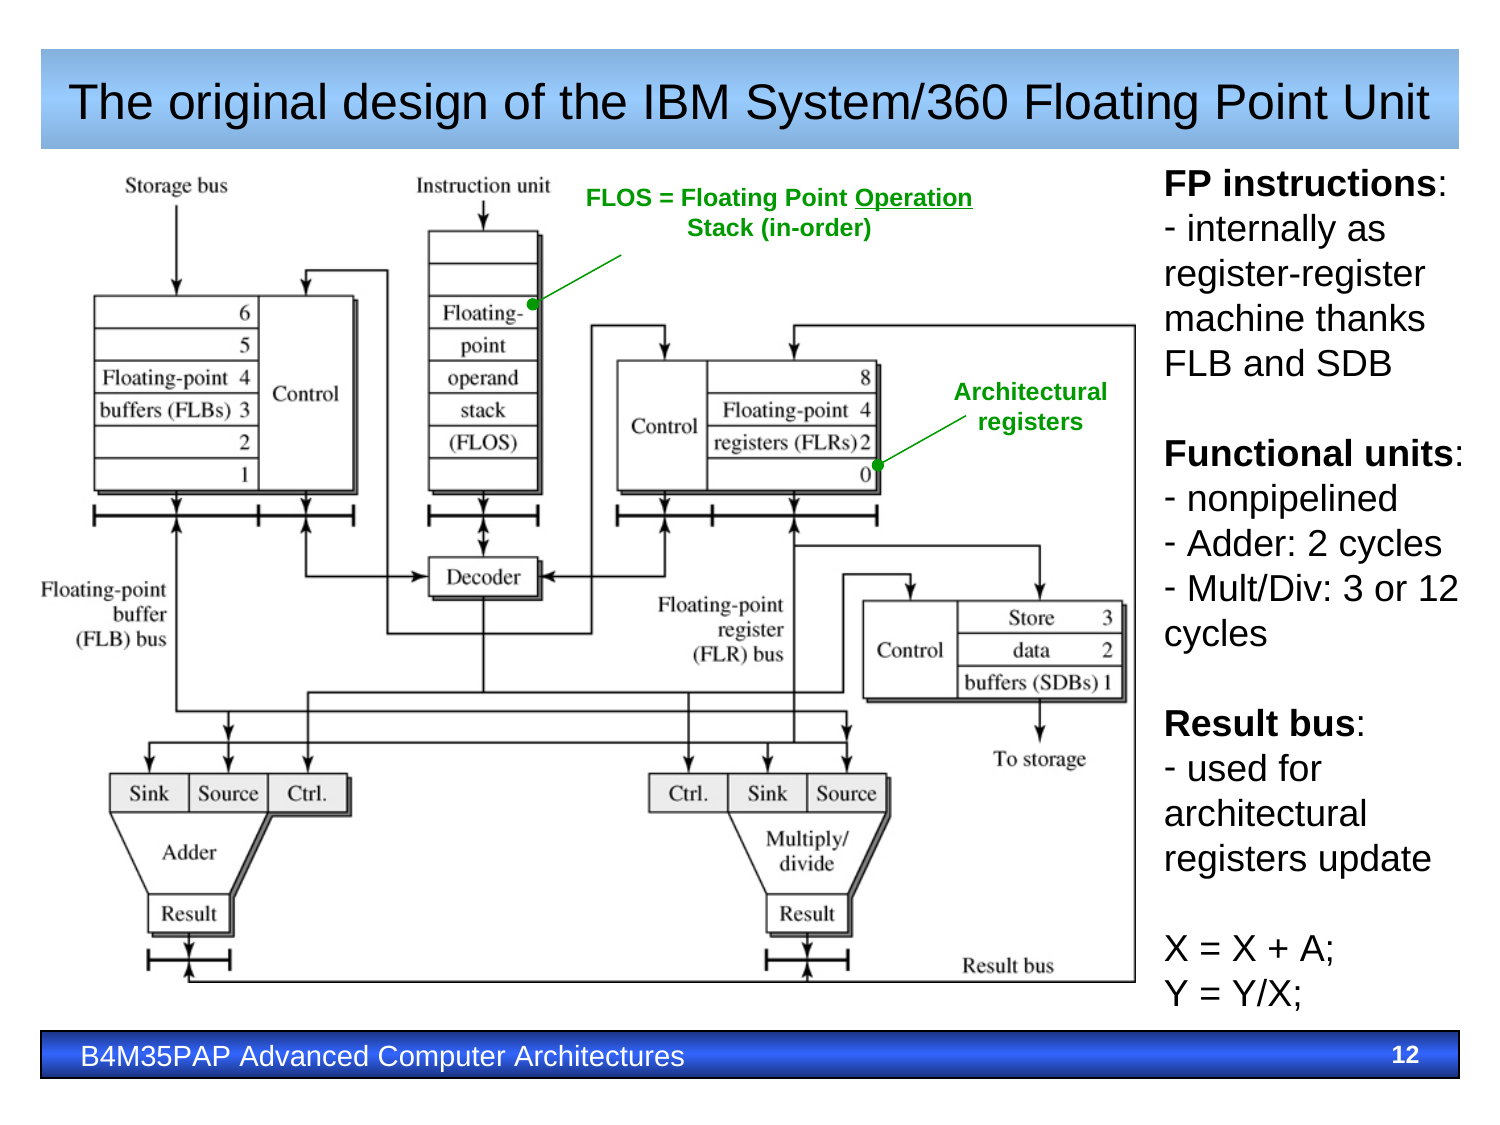

# The original design of the IBM System/360 Floating Point Unit
FP instructions:
 internally as register-register machine thanks FLB and SDB
Functional units:
 nonpipelined
 Adder: 2 cycles
 Mult/Div: 3 or 12 cycles
Result bus:
 used for architectural registers update
X = X + A;
Y = Y/X;
FLOS = Floating Point Operation Stack (in-order)
Architectural registers